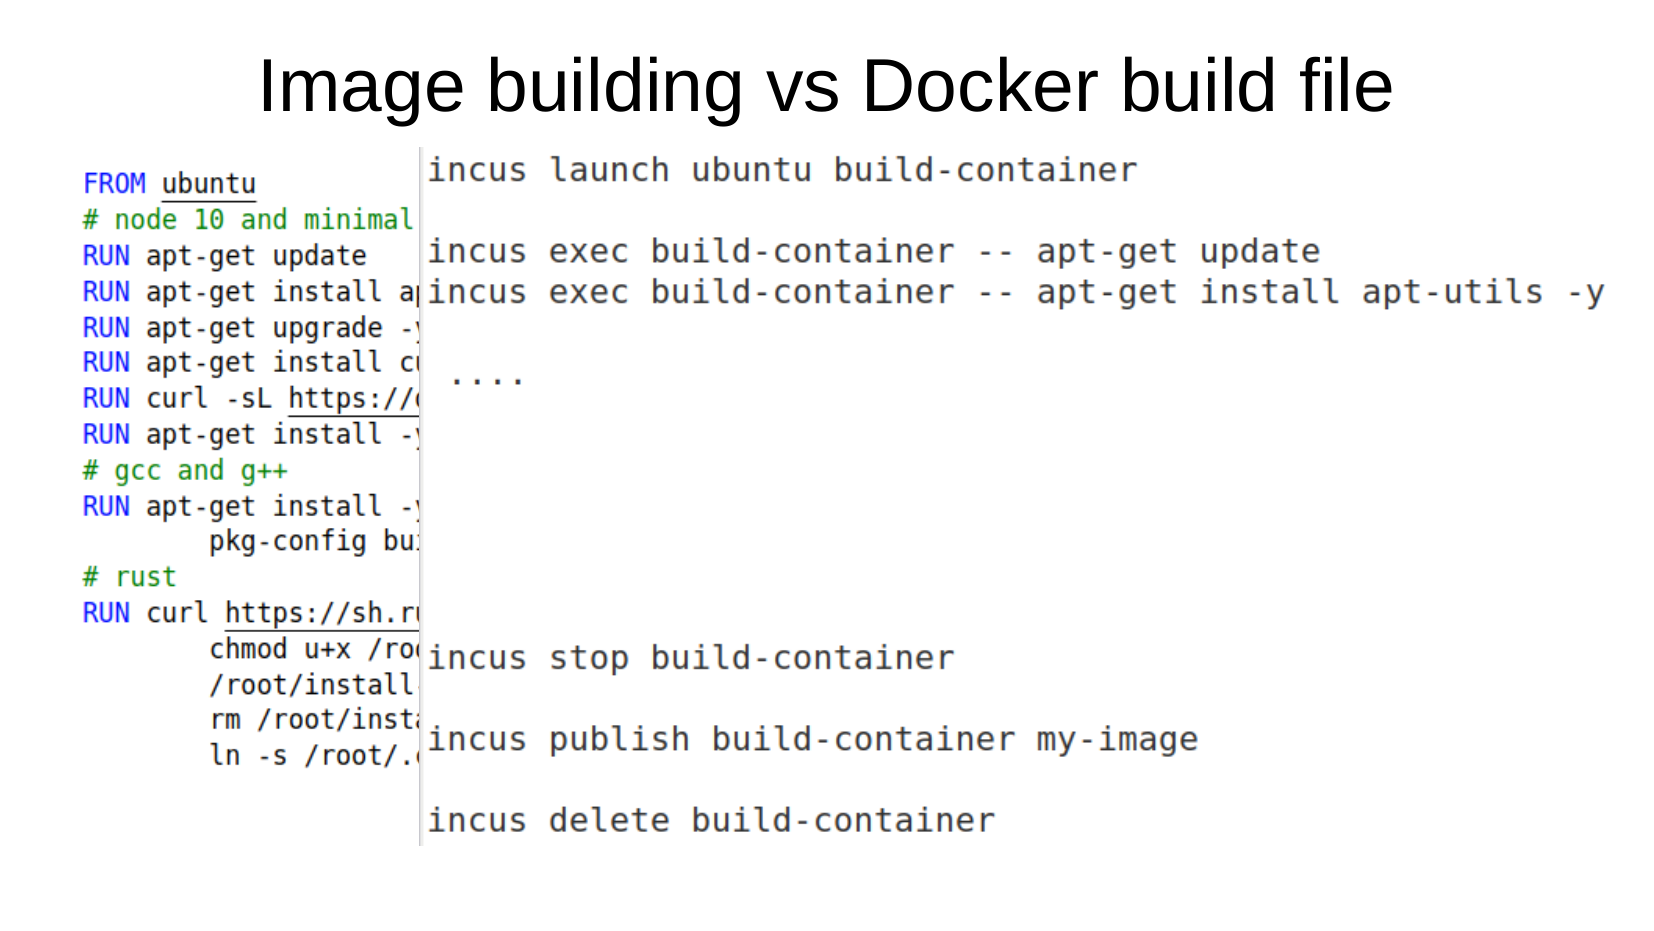

# Image building vs Docker build file